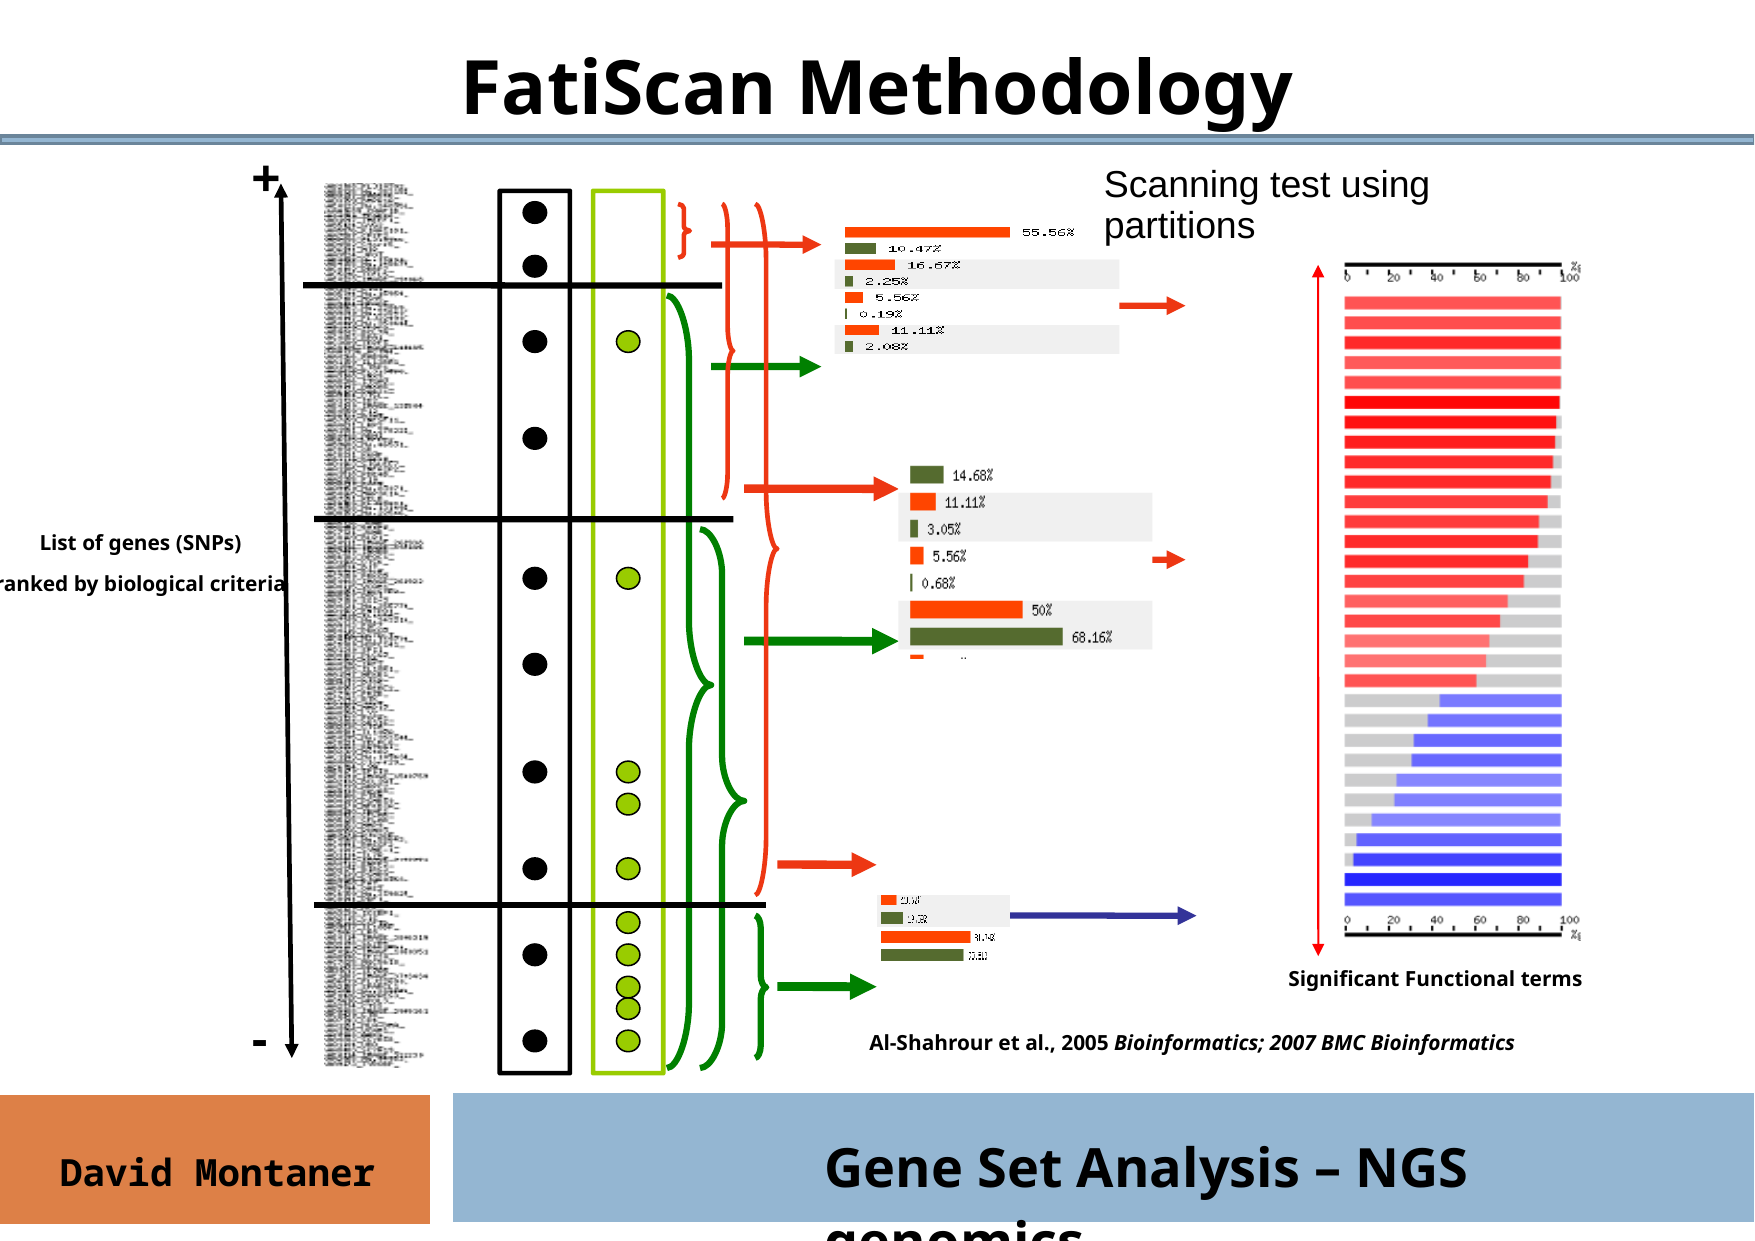

FatiScan Methodology
+
Scanning test using partitions
Fisher´s test
List of genes (SNPs)
ranked by biological criteria
Significant Functional terms
-
Al-Shahrour et al., 2005 Bioinformatics; 2007 BMC Bioinformatics
Gene Set Analysis – NGS genomics
David Montaner